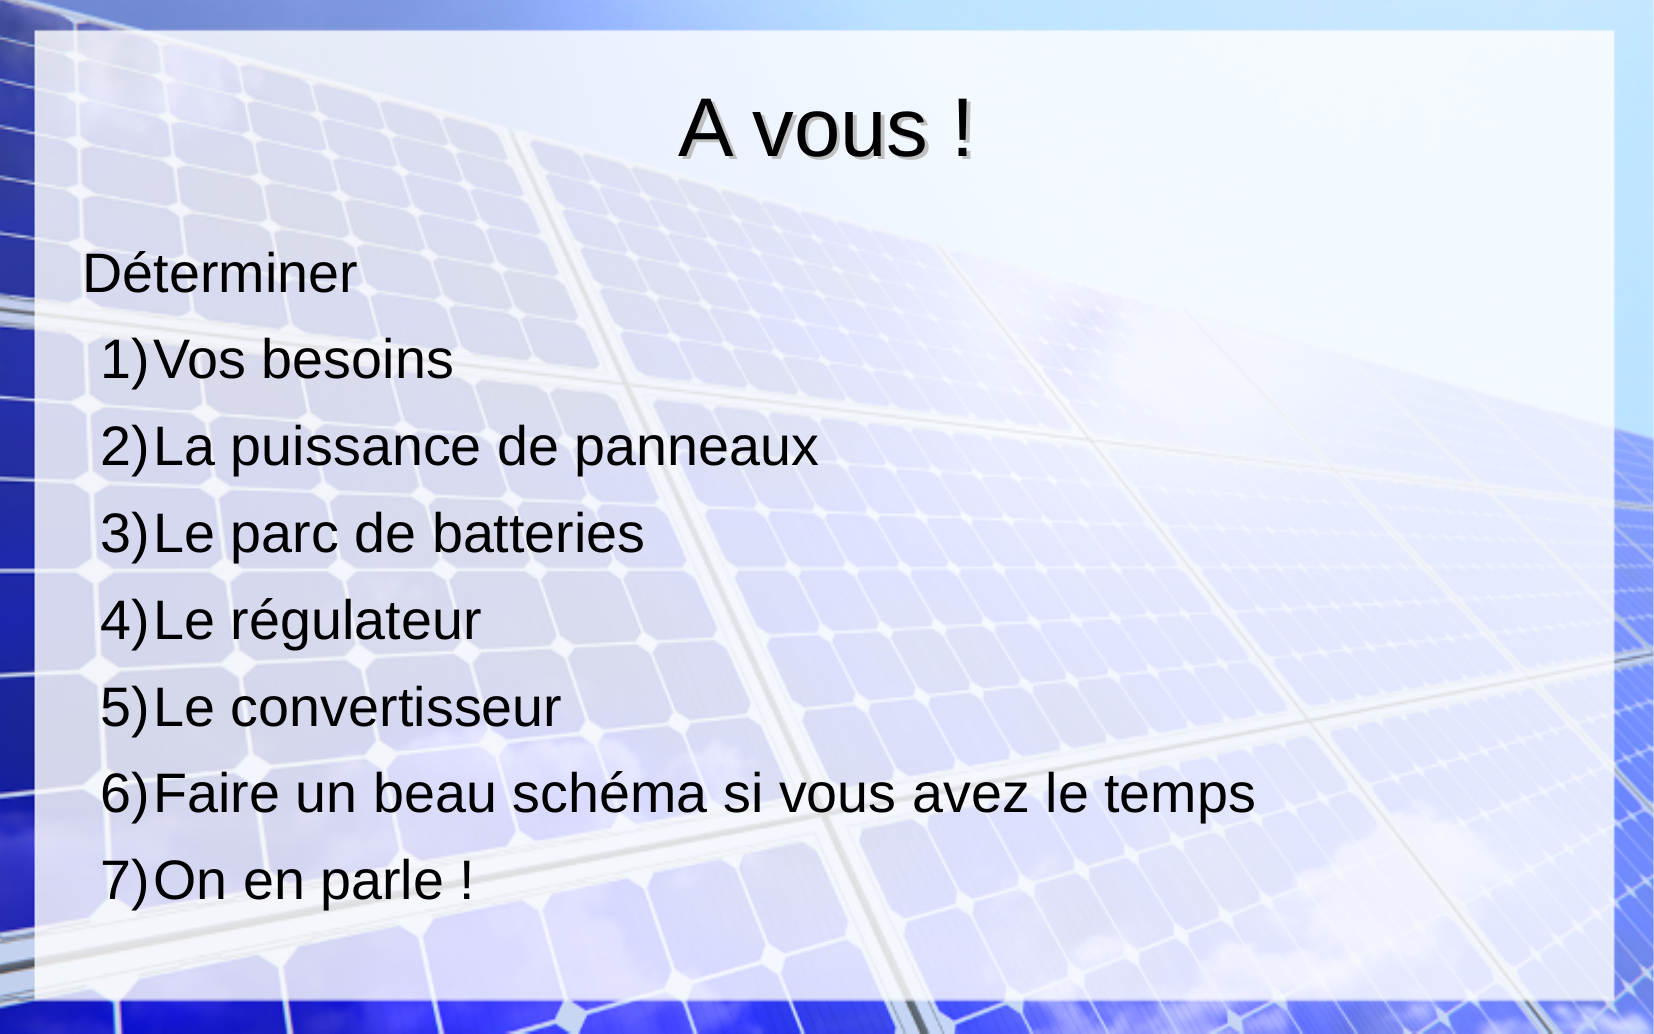

# A vous !
Déterminer
Vos besoins
La puissance de panneaux
Le parc de batteries
Le régulateur
Le convertisseur
Faire un beau schéma si vous avez le temps
On en parle !